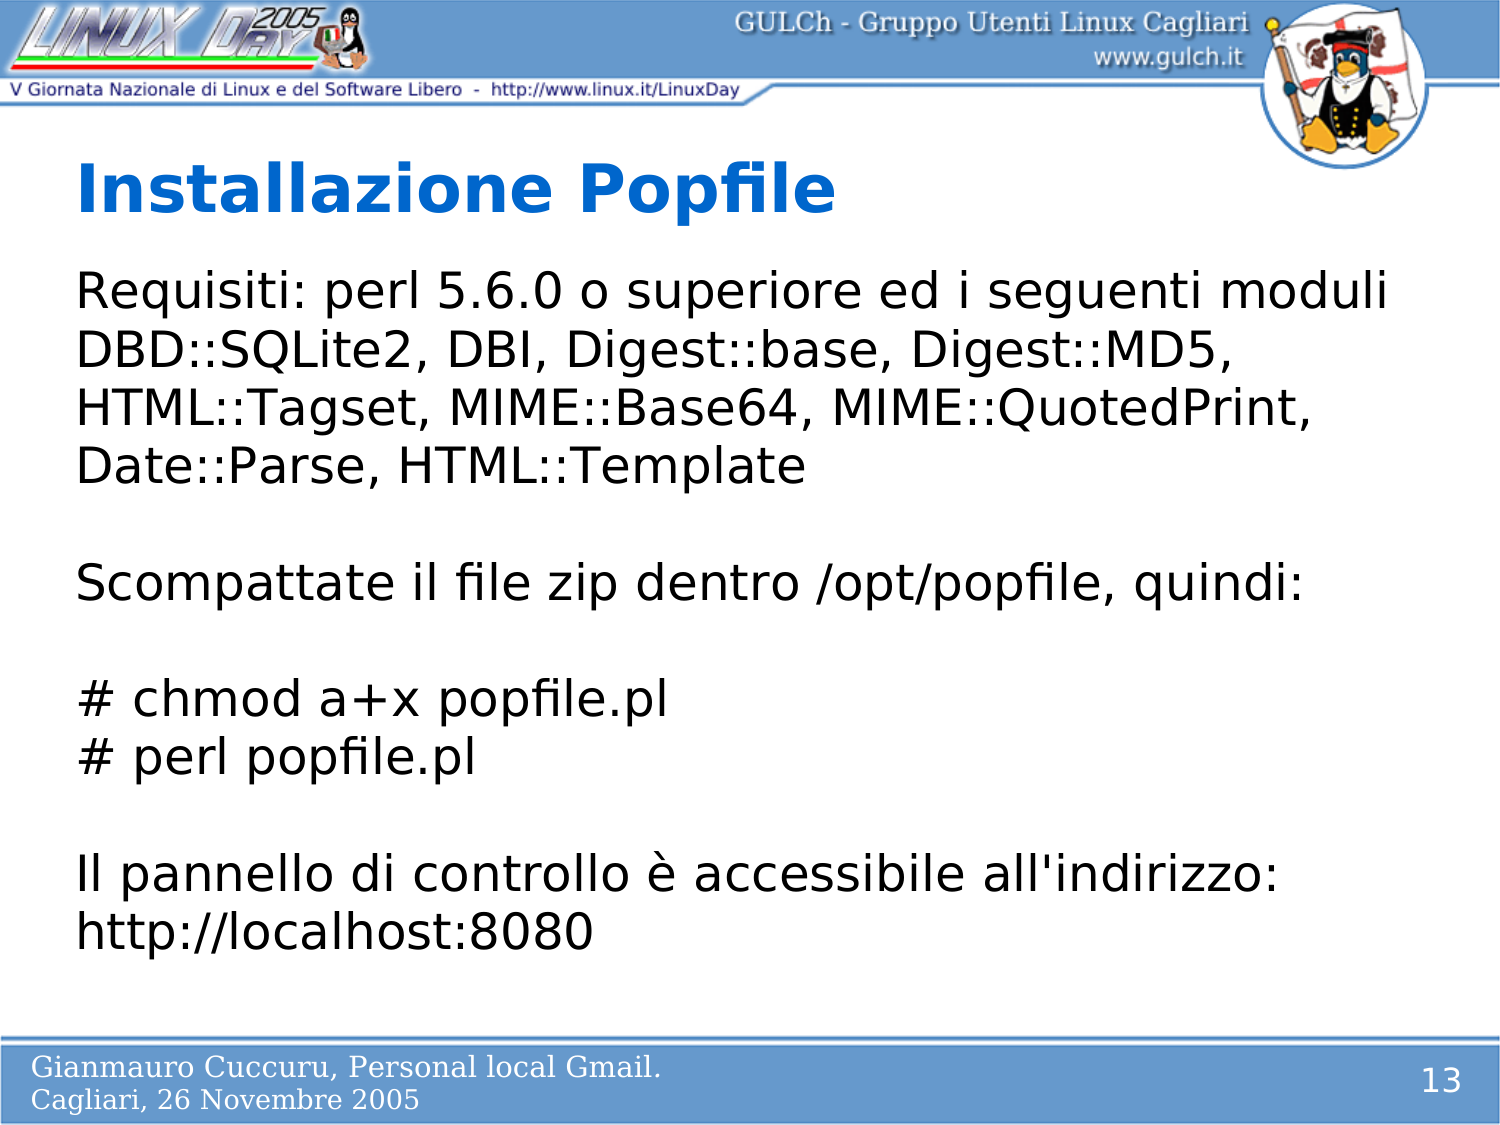

Installazione Popfile
Requisiti: perl 5.6.0 o superiore ed i seguenti moduli DBD::SQLite2, DBI, Digest::base, Digest::MD5, HTML::Tagset, MIME::Base64, MIME::QuotedPrint, Date::Parse, HTML::Template
Scompattate il file zip dentro /opt/popfile, quindi:
# chmod a+x popfile.pl
# perl popfile.pl
Il pannello di controllo è accessibile all'indirizzo:
http://localhost:8080